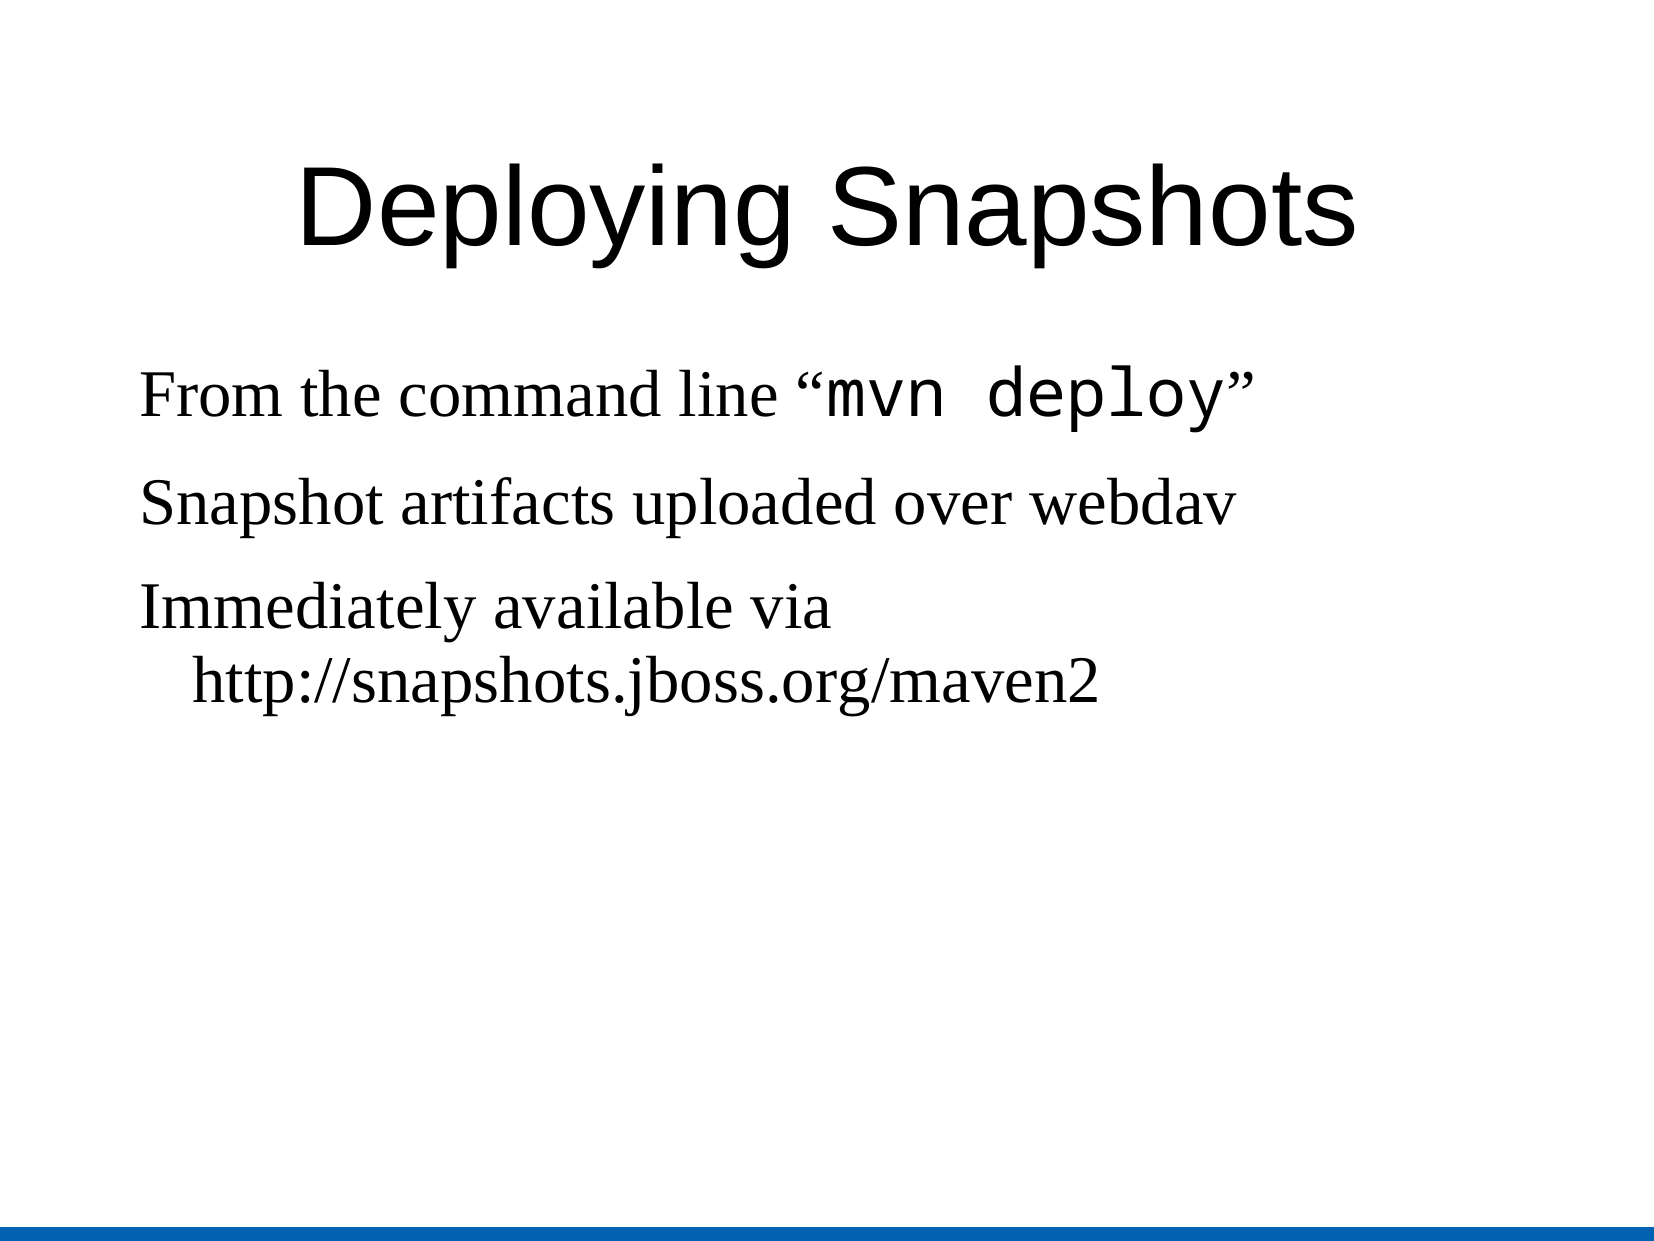

# Deploying Snapshots
From the command line “mvn deploy”
Snapshot artifacts uploaded over webdav
Immediately available via http://snapshots.jboss.org/maven2